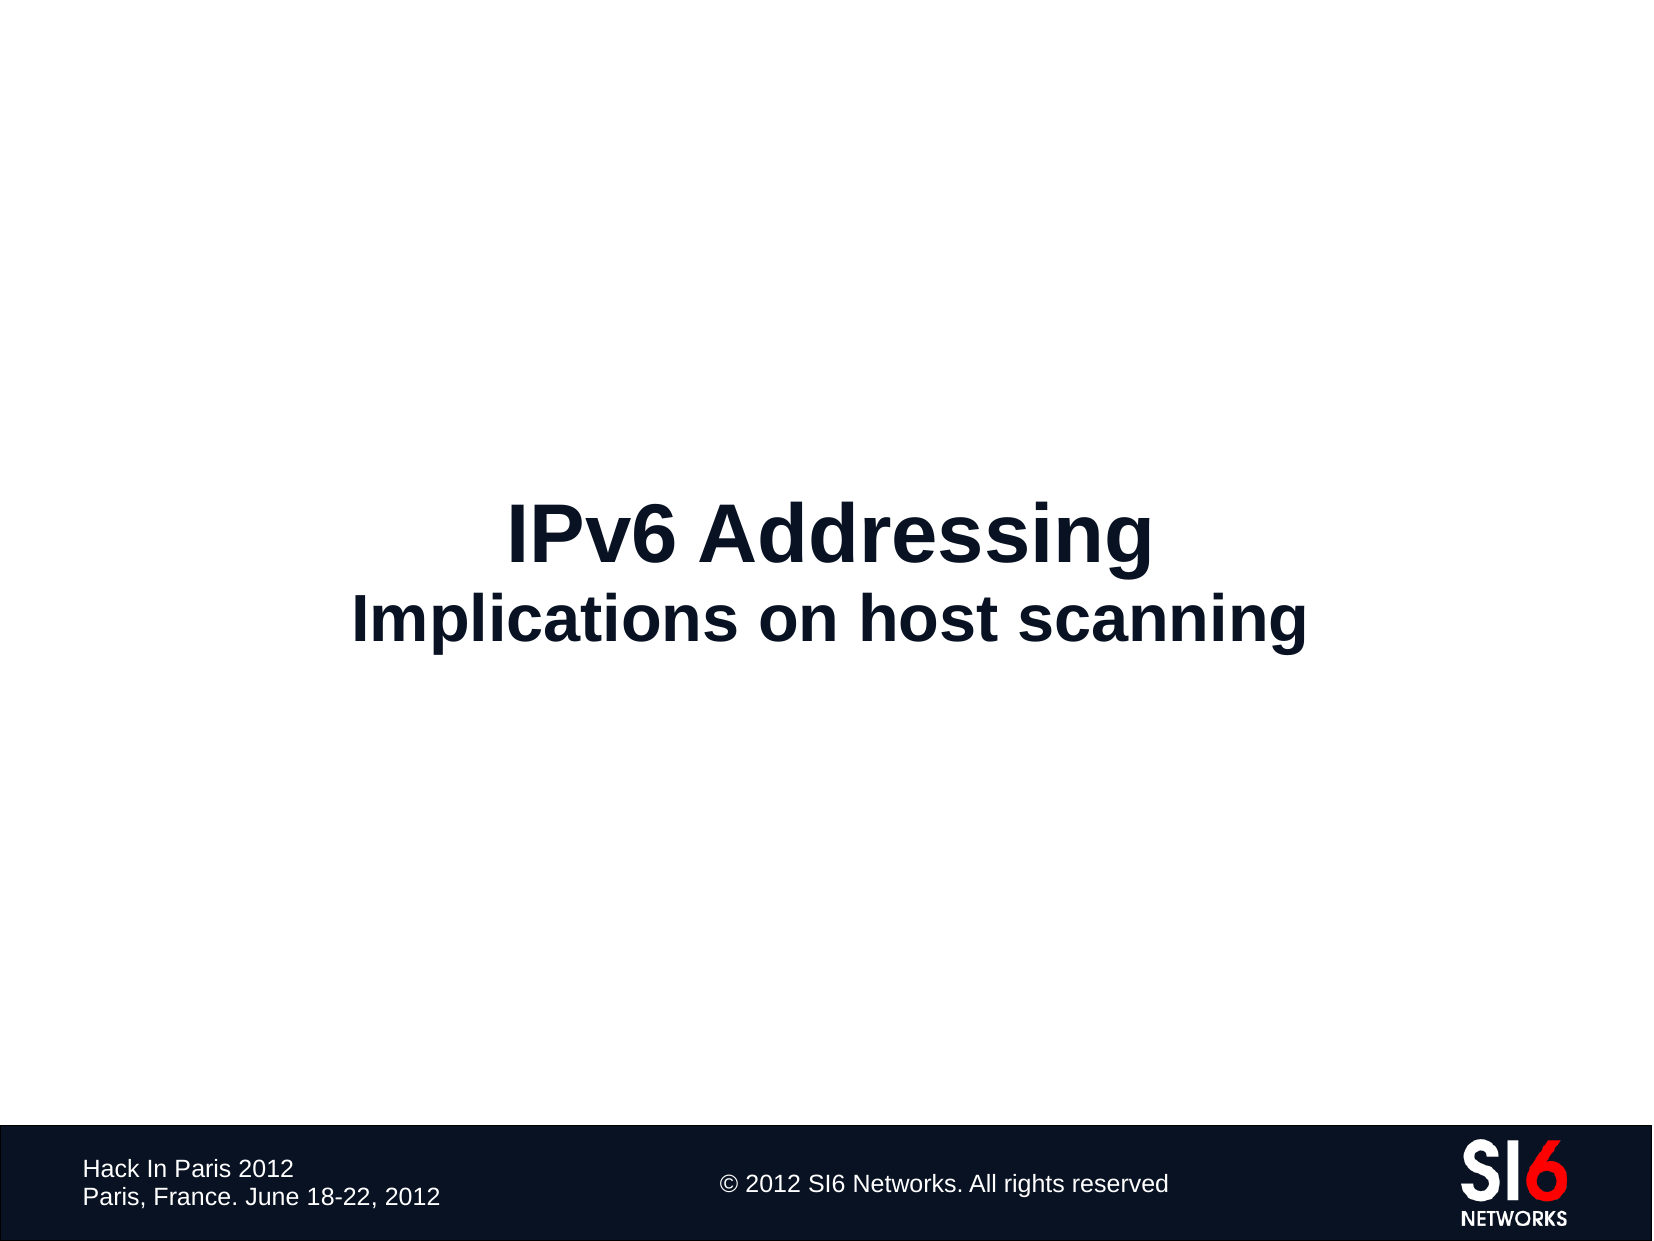

# IPv6 Addressing Implications on host scanning
Congreso de Seguridad en Computo 2011
12